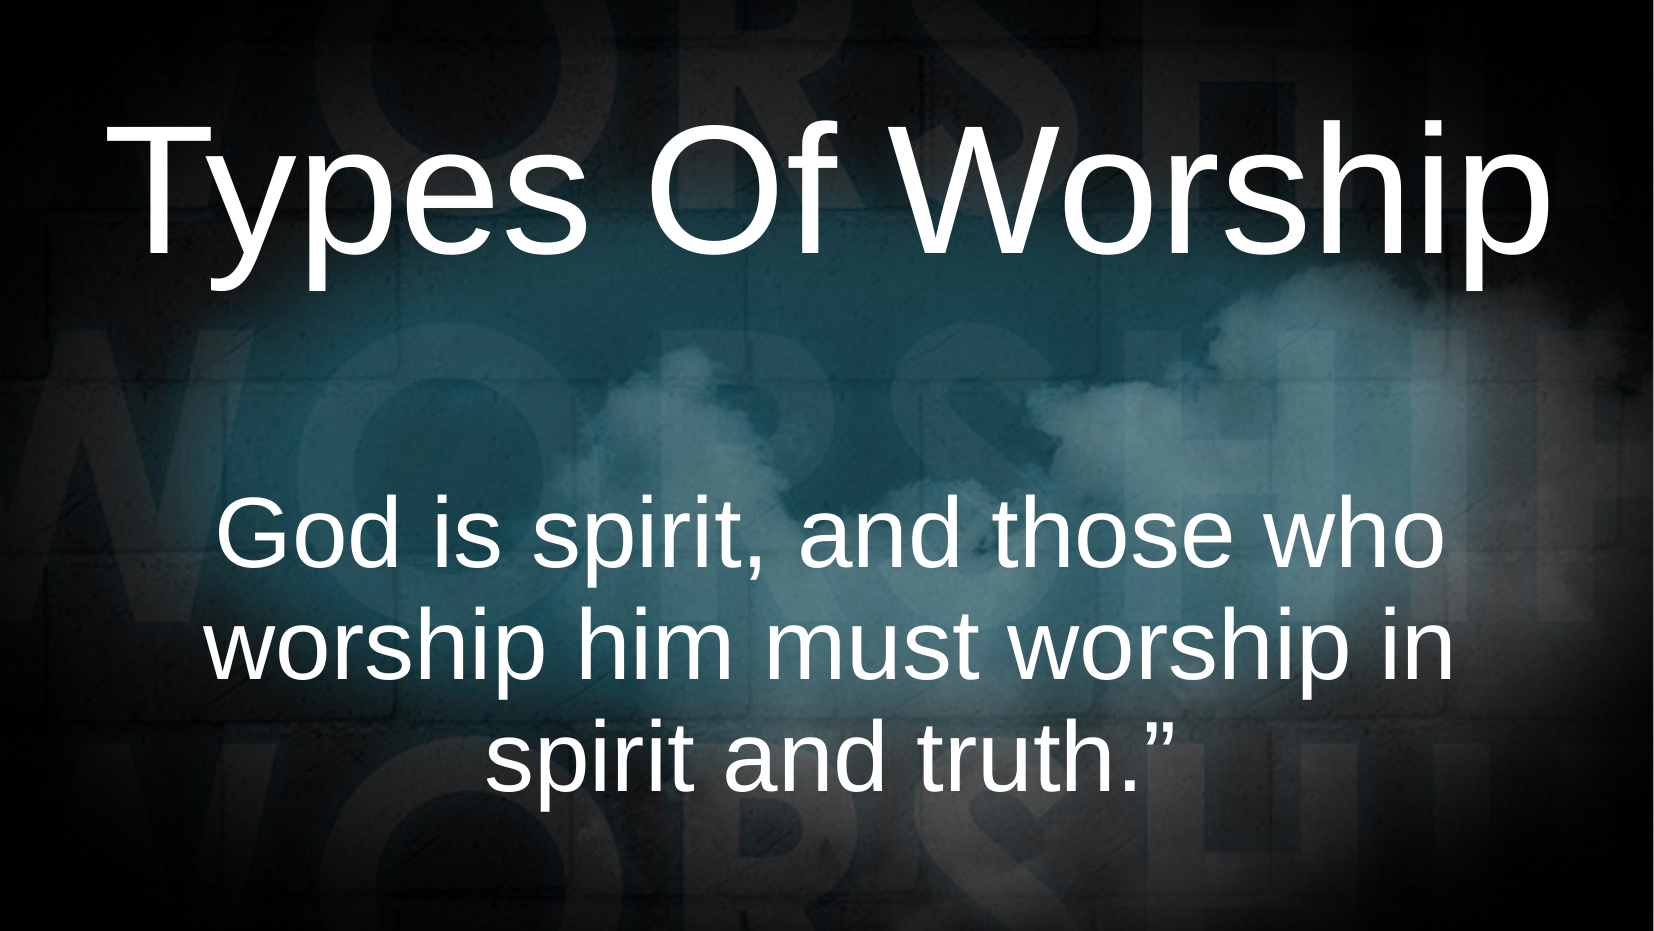

# Types Of Worship
God is spirit, and those who worship him must worship in spirit and truth.”